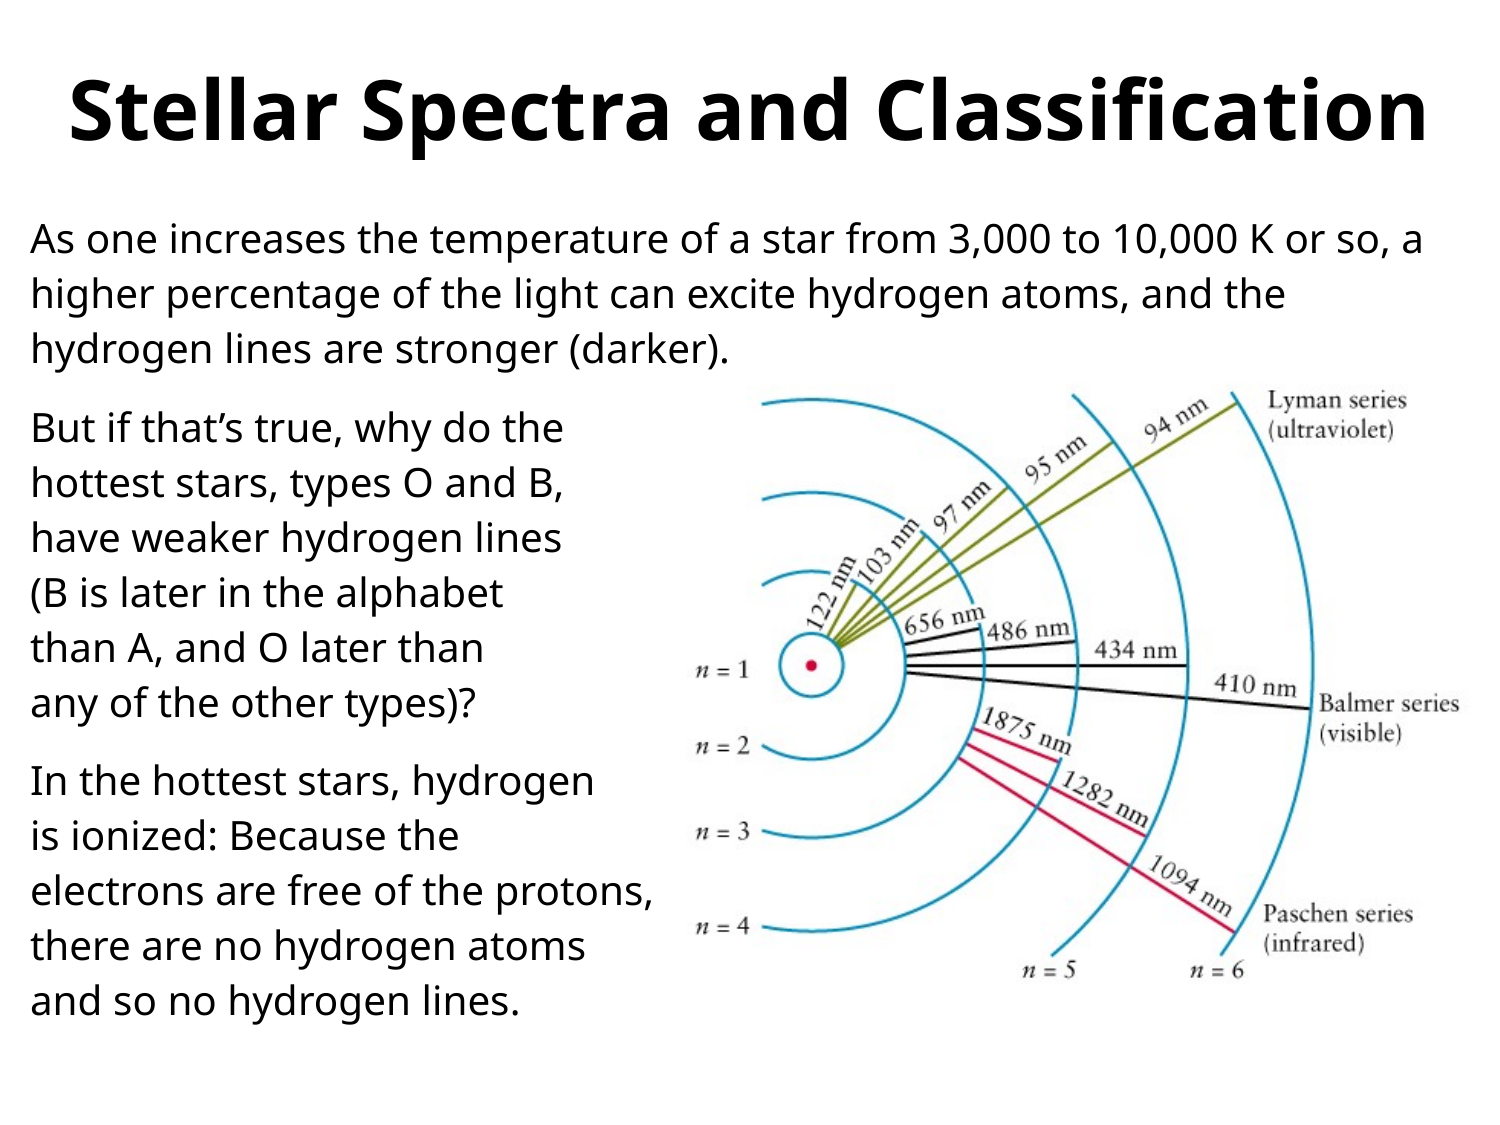

# Stellar Spectra and Classification
As one increases the temperature of a star from 3,000 to 10,000 K or so, a higher percentage of the light can excite hydrogen atoms, and the hydrogen lines are stronger (darker).
But if that’s true, why do the
hottest stars, types O and B,
have weaker hydrogen lines
(B is later in the alphabet
than A, and O later than
any of the other types)?
In the hottest stars, hydrogen
is ionized: Because the
electrons are free of the protons,
there are no hydrogen atoms
and so no hydrogen lines.